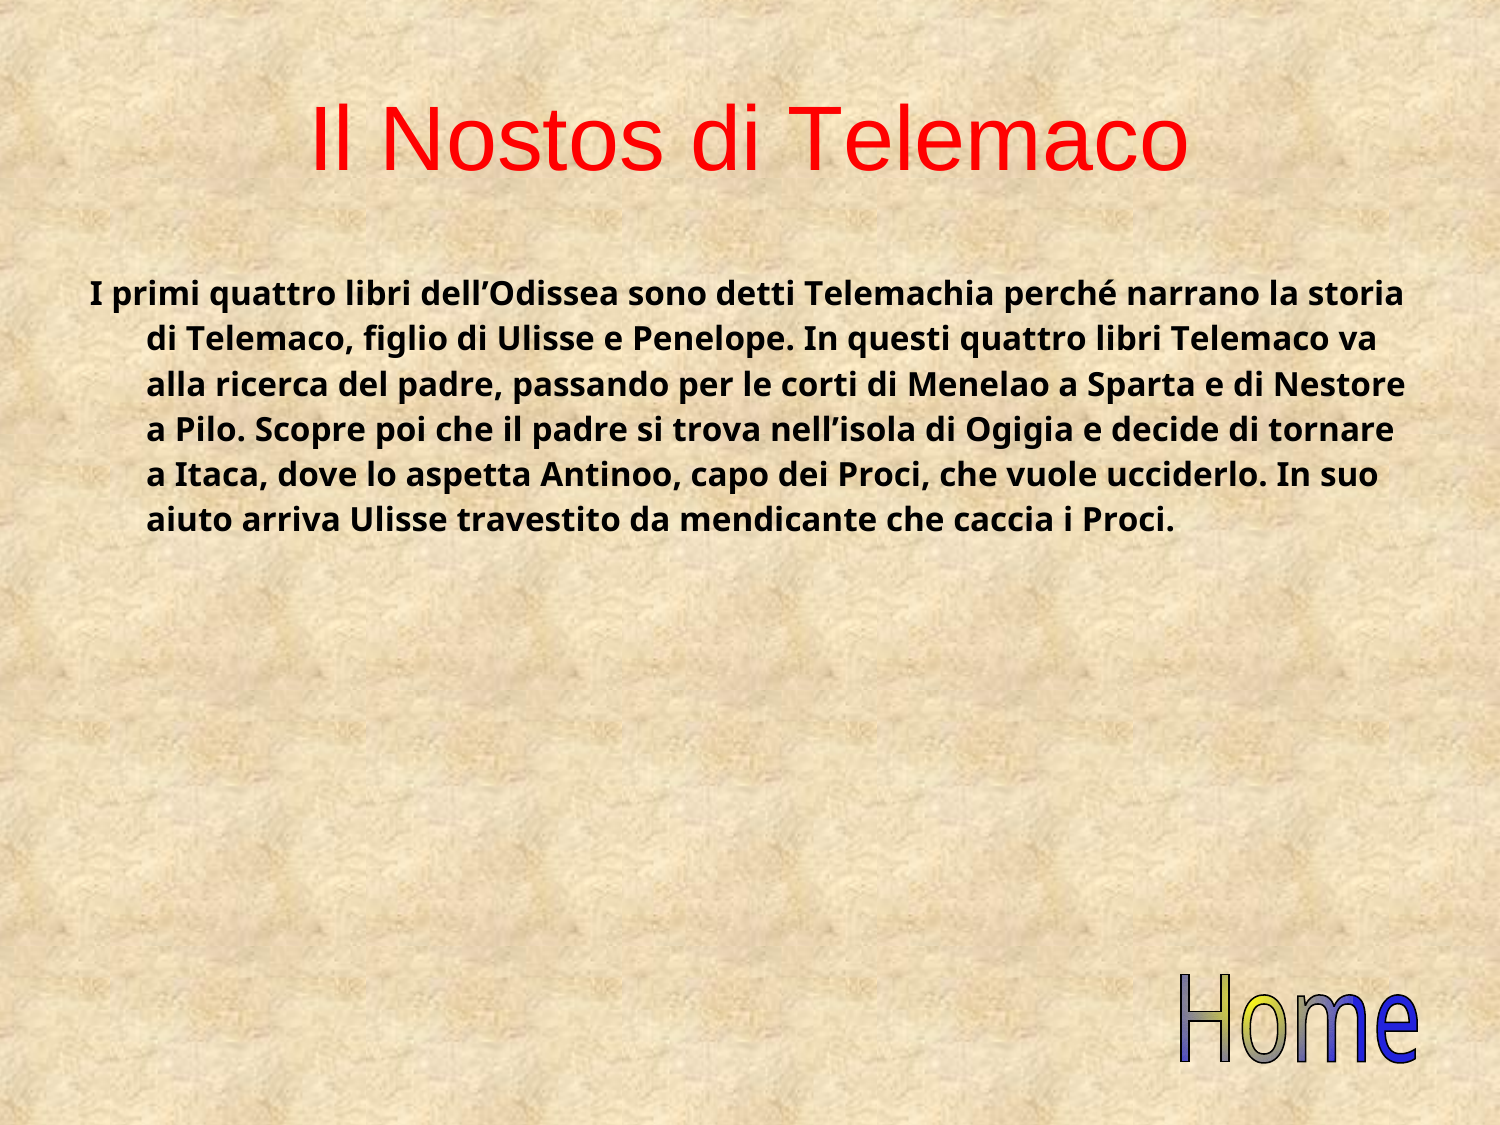

# Il Nostos di Telemaco
I primi quattro libri dell’Odissea sono detti Telemachia perché narrano la storia di Telemaco, figlio di Ulisse e Penelope. In questi quattro libri Telemaco va alla ricerca del padre, passando per le corti di Menelao a Sparta e di Nestore a Pilo. Scopre poi che il padre si trova nell’isola di Ogigia e decide di tornare a Itaca, dove lo aspetta Antinoo, capo dei Proci, che vuole ucciderlo. In suo aiuto arriva Ulisse travestito da mendicante che caccia i Proci.
Home